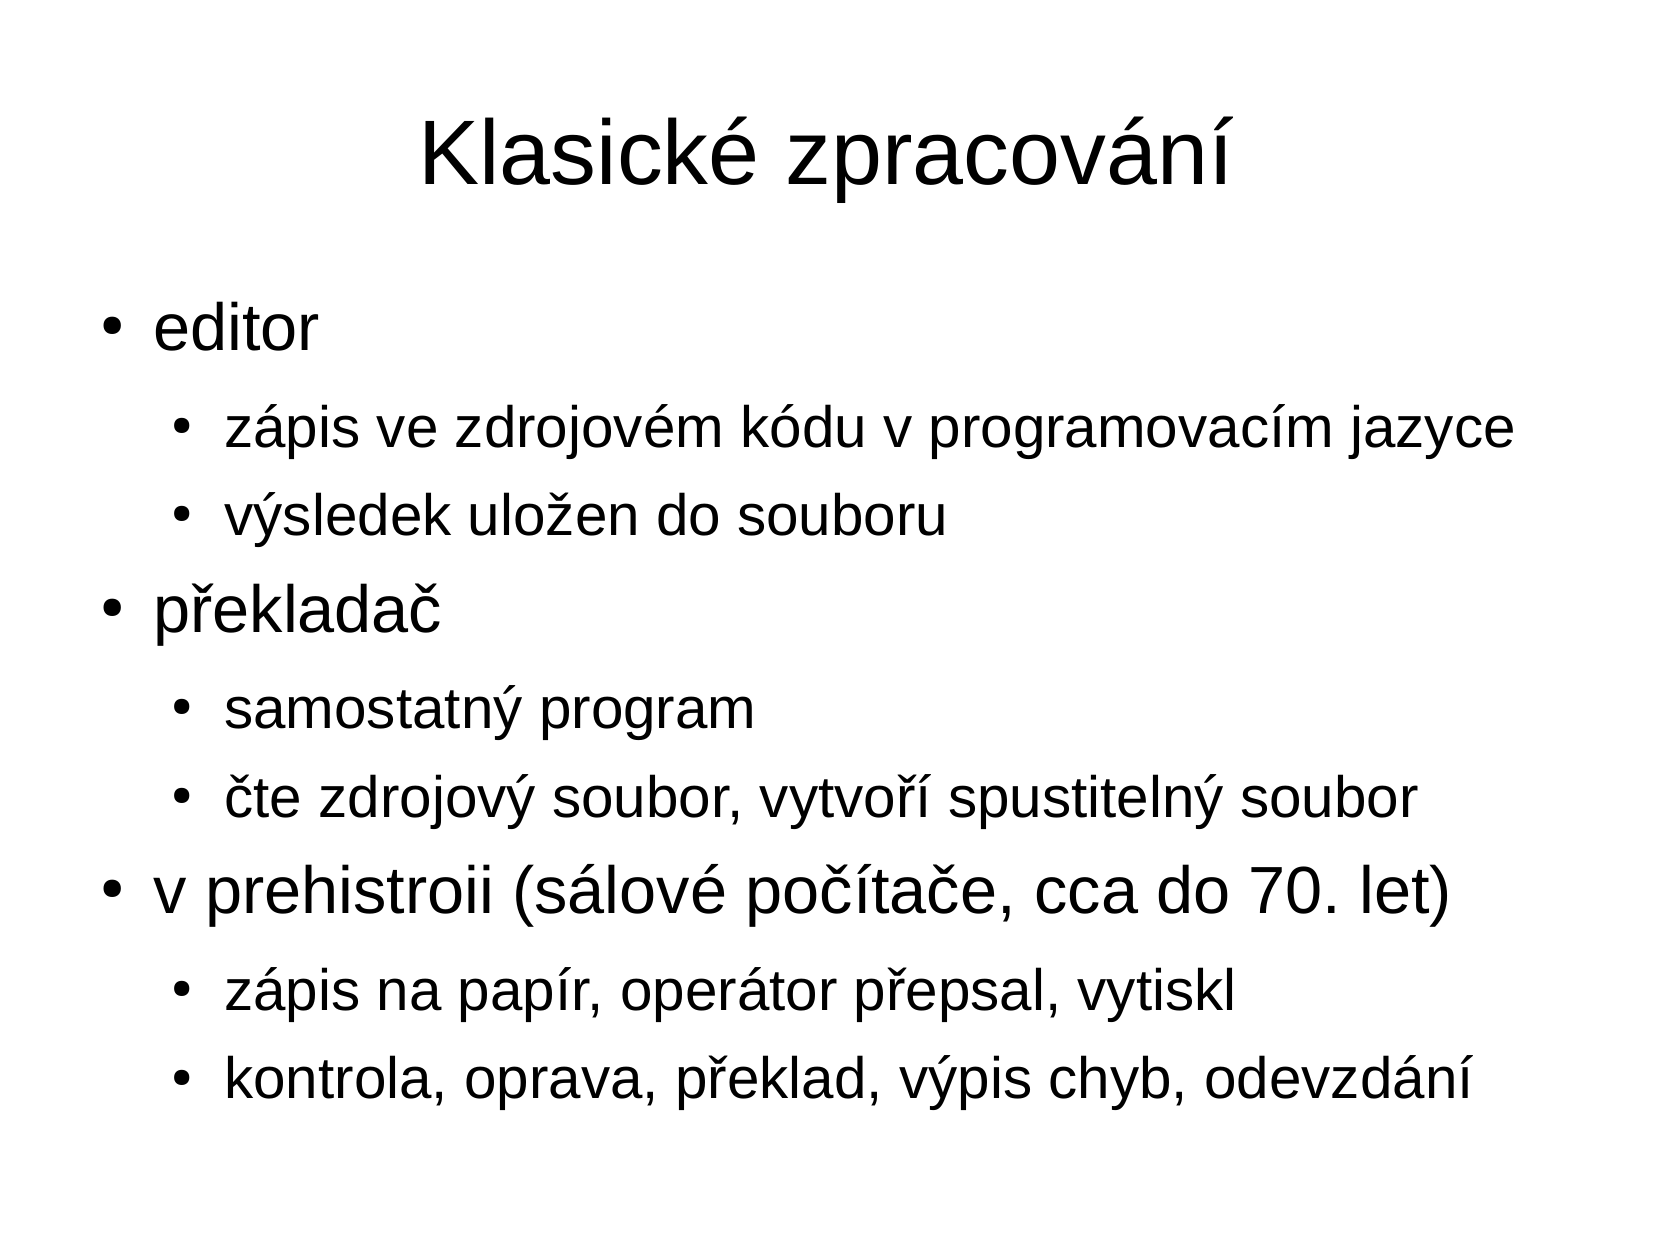

# Klasické zpracování
editor
zápis ve zdrojovém kódu v programovacím jazyce
výsledek uložen do souboru
překladač
samostatný program
čte zdrojový soubor, vytvoří spustitelný soubor
v prehistroii (sálové počítače, cca do 70. let)
zápis na papír, operátor přepsal, vytiskl
kontrola, oprava, překlad, výpis chyb, odevzdání